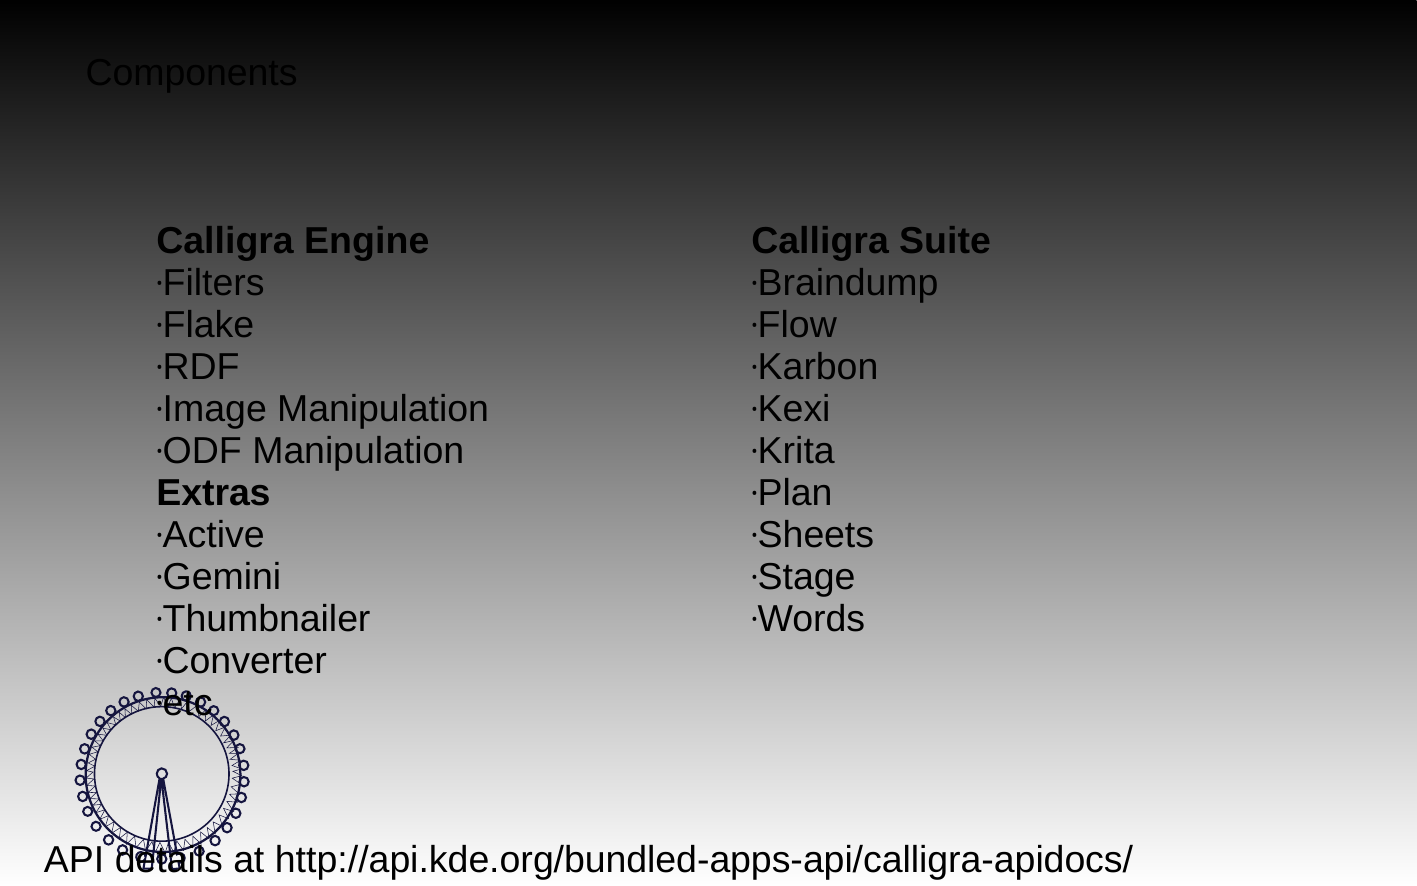

Components
Calligra Engine
Filters
Flake
RDF
Image Manipulation
ODF Manipulation
Extras
Active
Gemini
Thumbnailer
Converter
etc
Calligra Suite
Braindump
Flow
Karbon
Kexi
Krita
Plan
Sheets
Stage
Words
API details at http://api.kde.org/bundled-apps-api/calligra-apidocs/